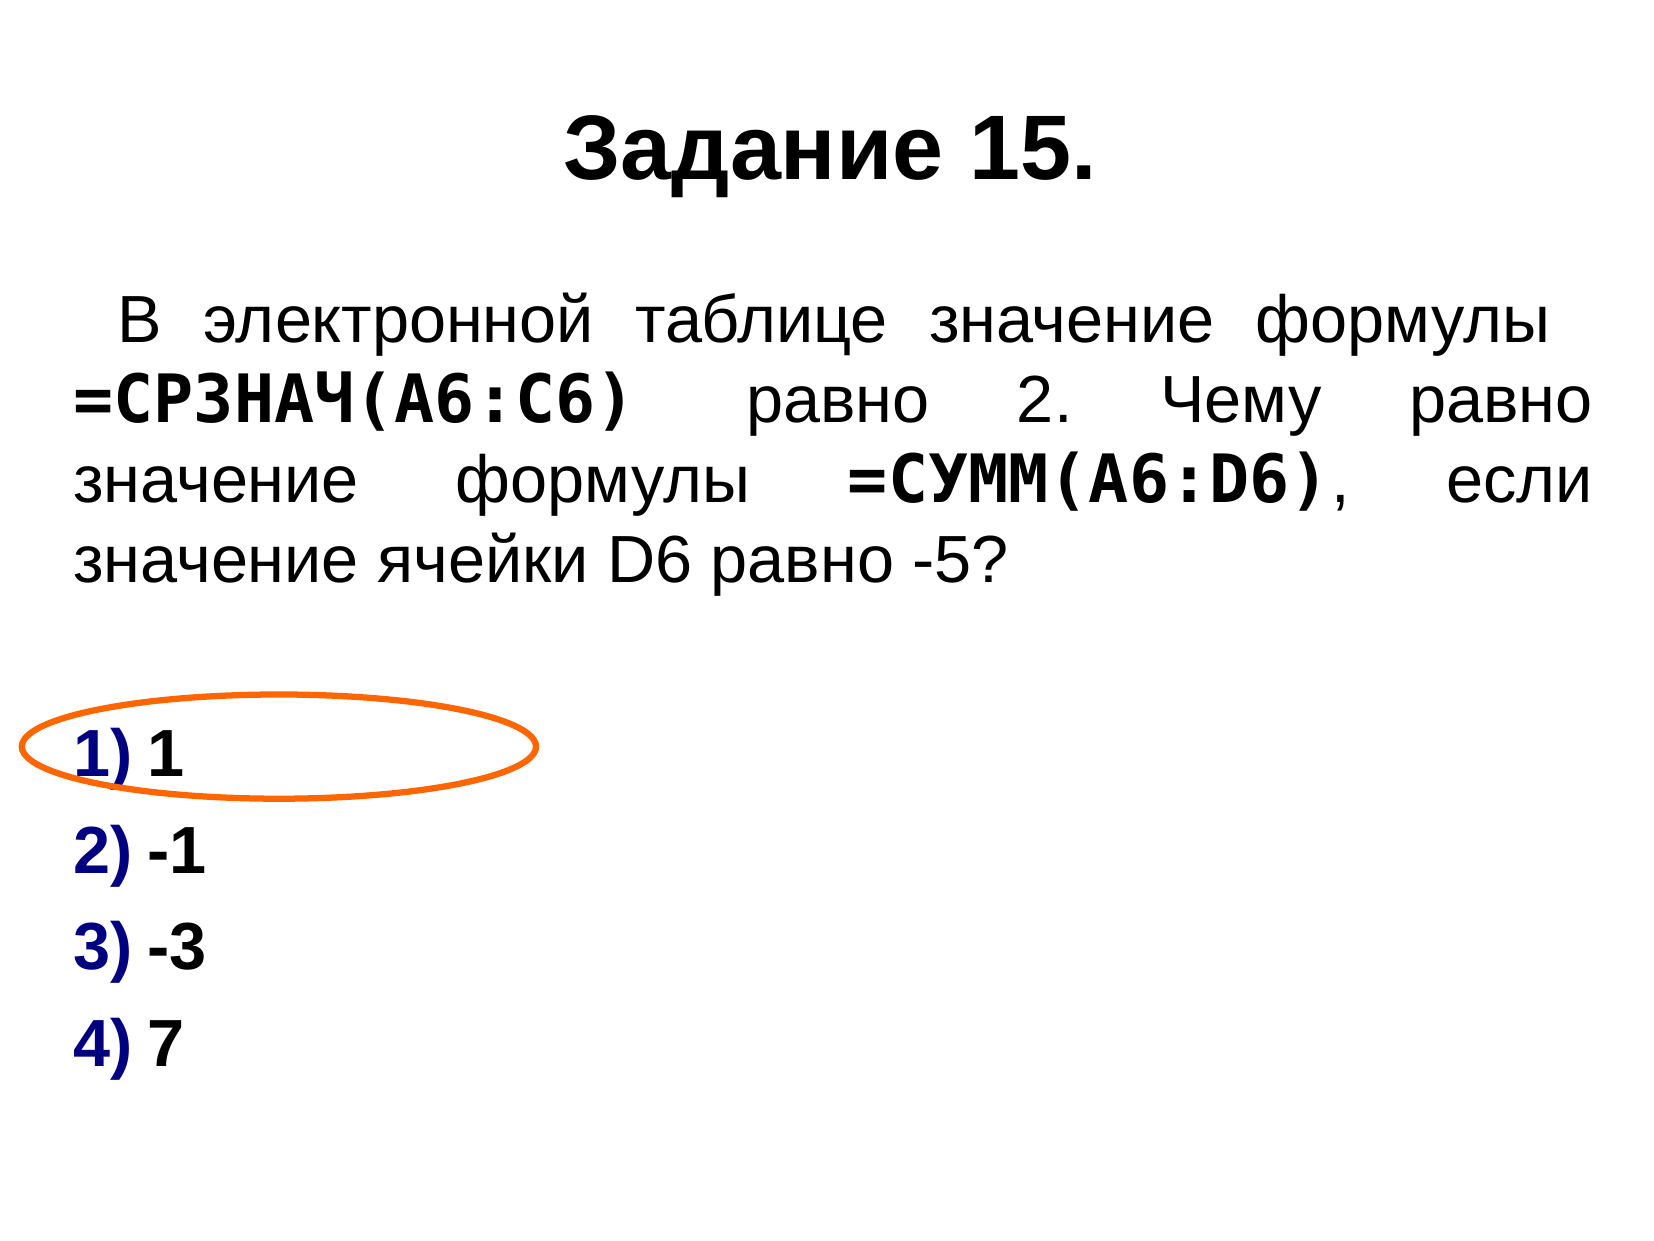

# Задание 15.
В электронной таблице значение формулы =СРЗНАЧ(A6:C6) равно 2. Чему равно значение формулы =СУММ(A6:D6), если значение ячейки D6 равно -5?
1
-1
-3
7